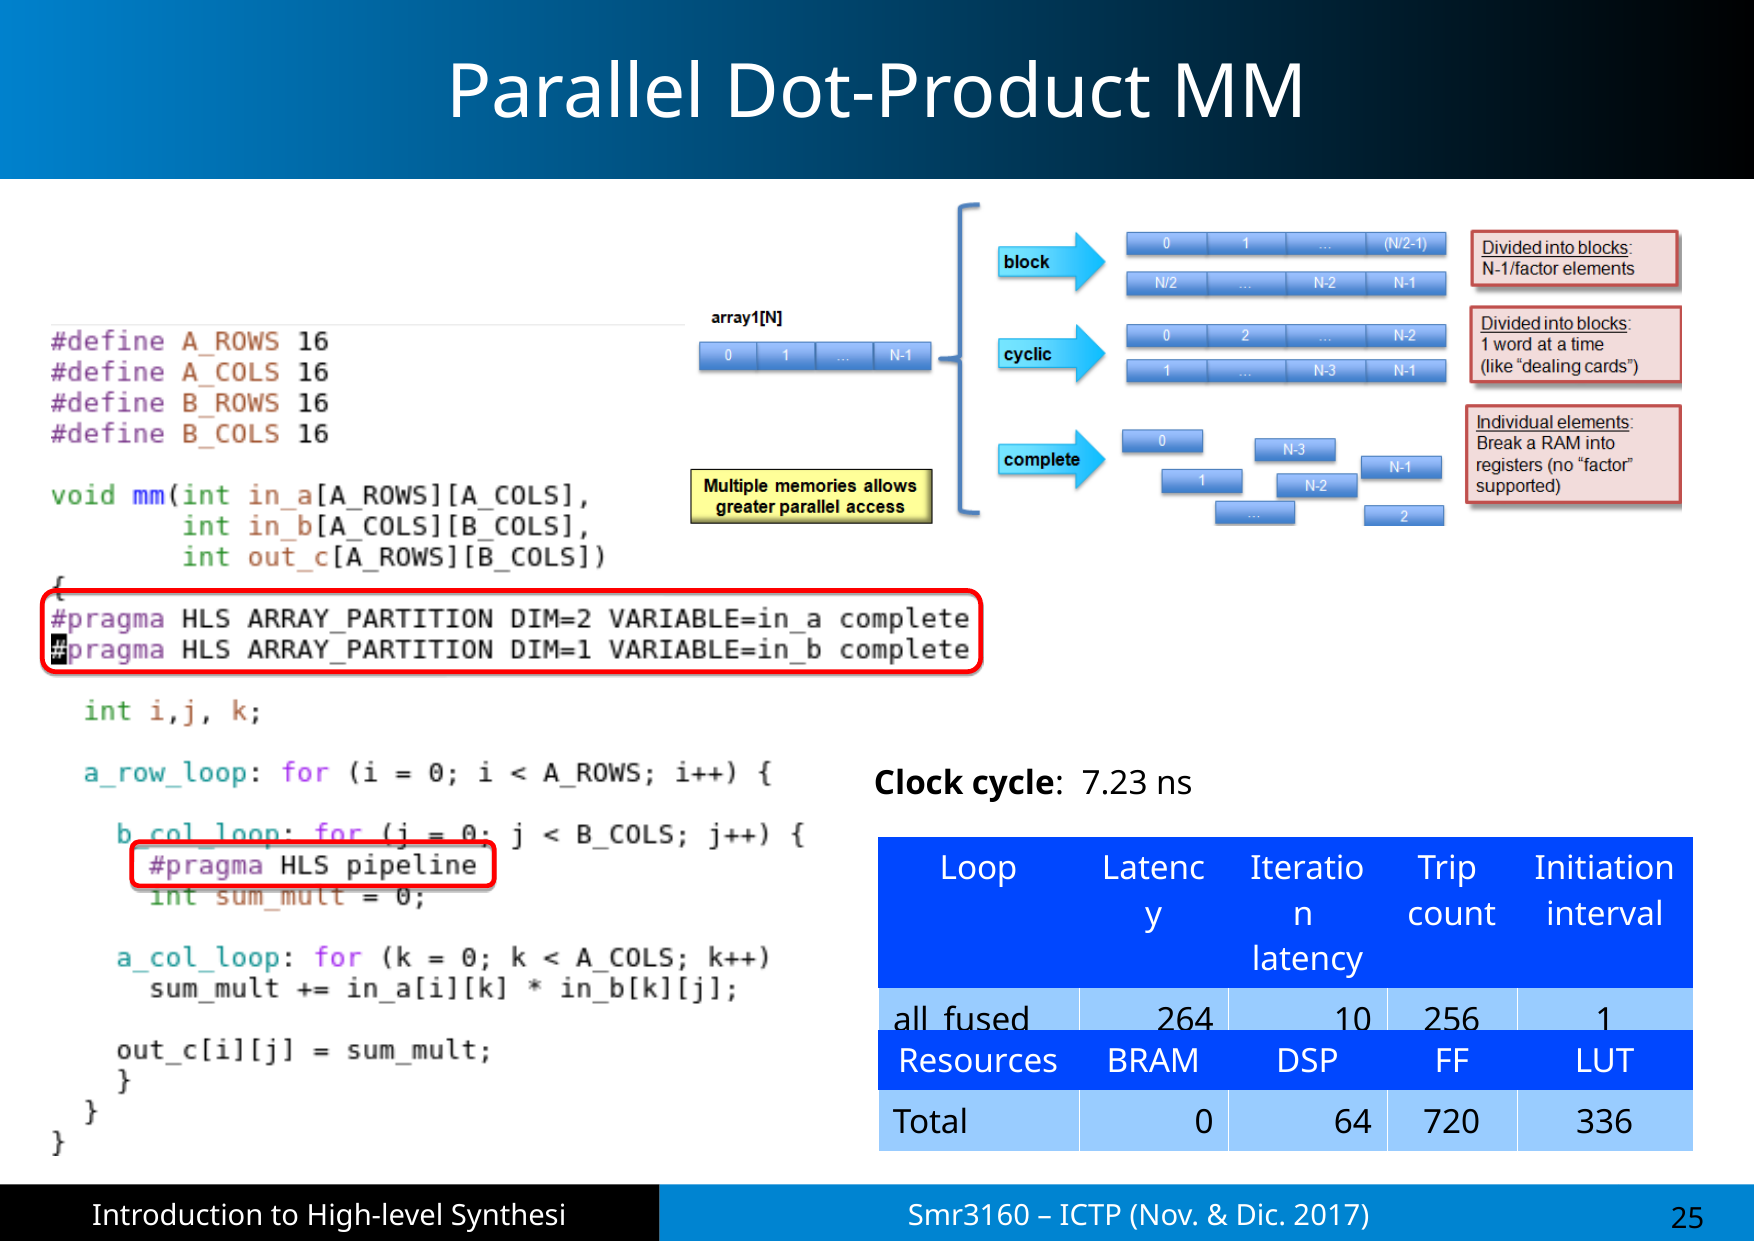

# Parallel Dot-Product MM
Clock cycle: 7.23 ns
| Loop | Latency | Iteration latency | Trip count | Initiation interval |
| --- | --- | --- | --- | --- |
| all\_fused | 264 | 10 | 256 | 1 |
| Resources | BRAM | DSP | FF | LUT |
| --- | --- | --- | --- | --- |
| Total | 0 | 64 | 720 | 336 |
25